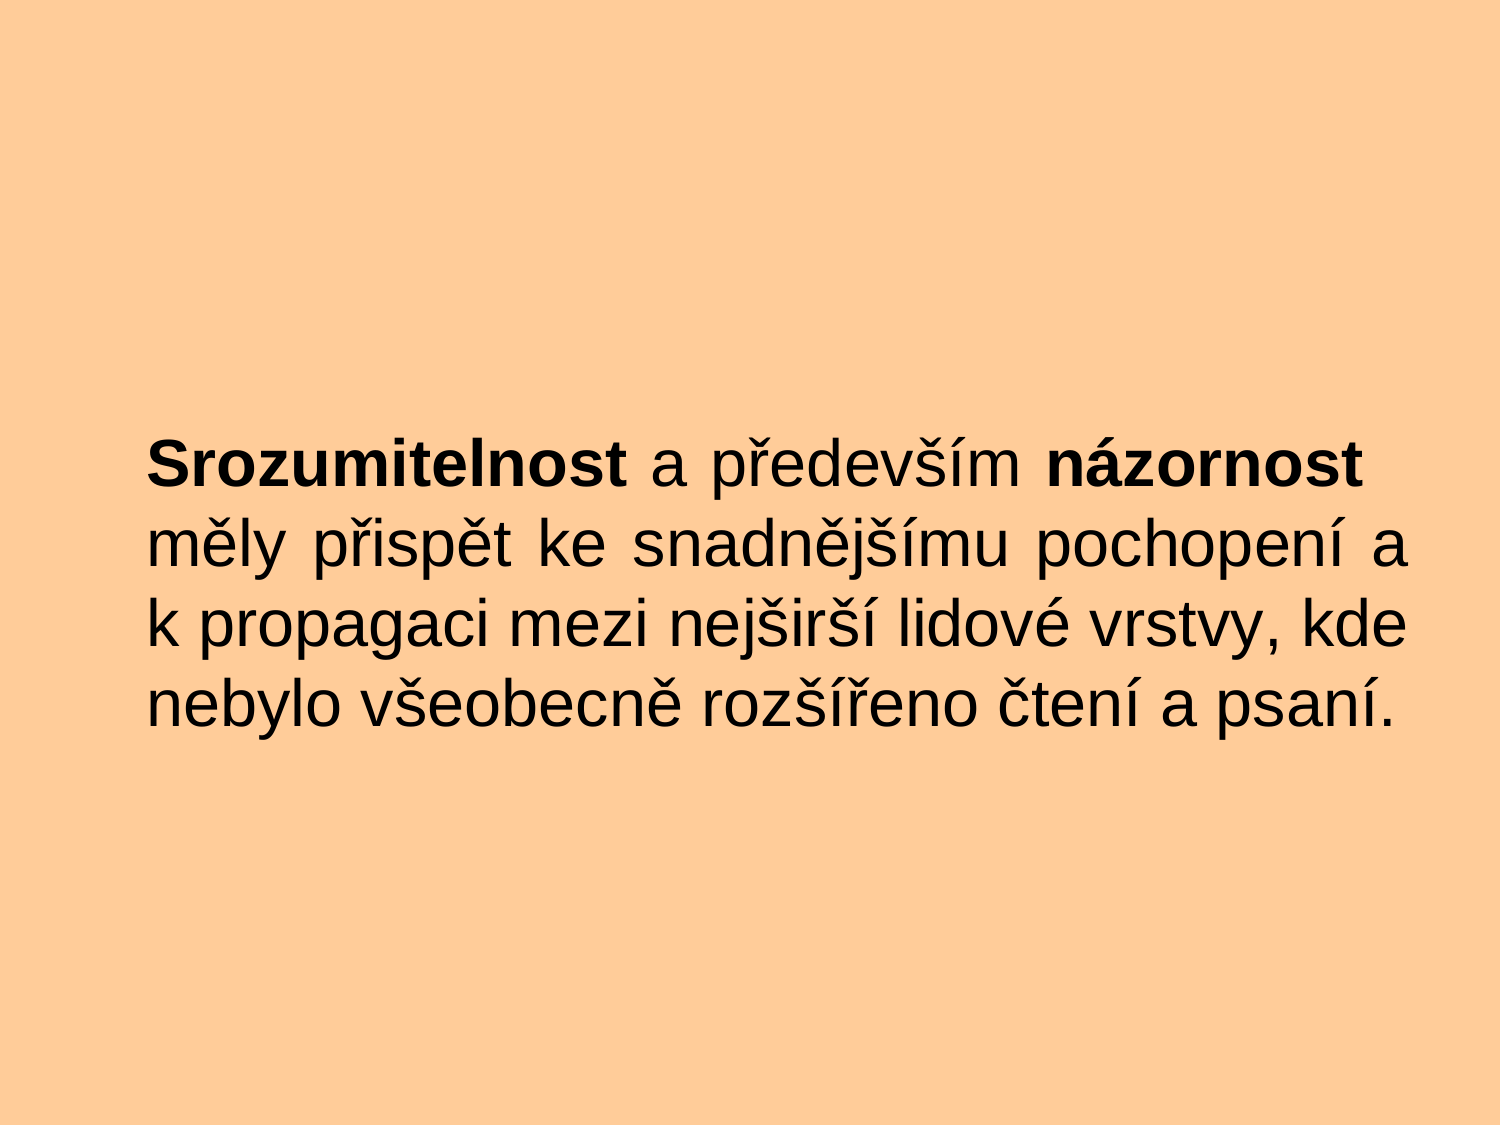

# Srozumitelnost a především názornost měly přispět ke snadnějšímu pochopení a k propagaci mezi nejširší lidové vrstvy, kde nebylo všeobecně rozšířeno čtení a psaní.